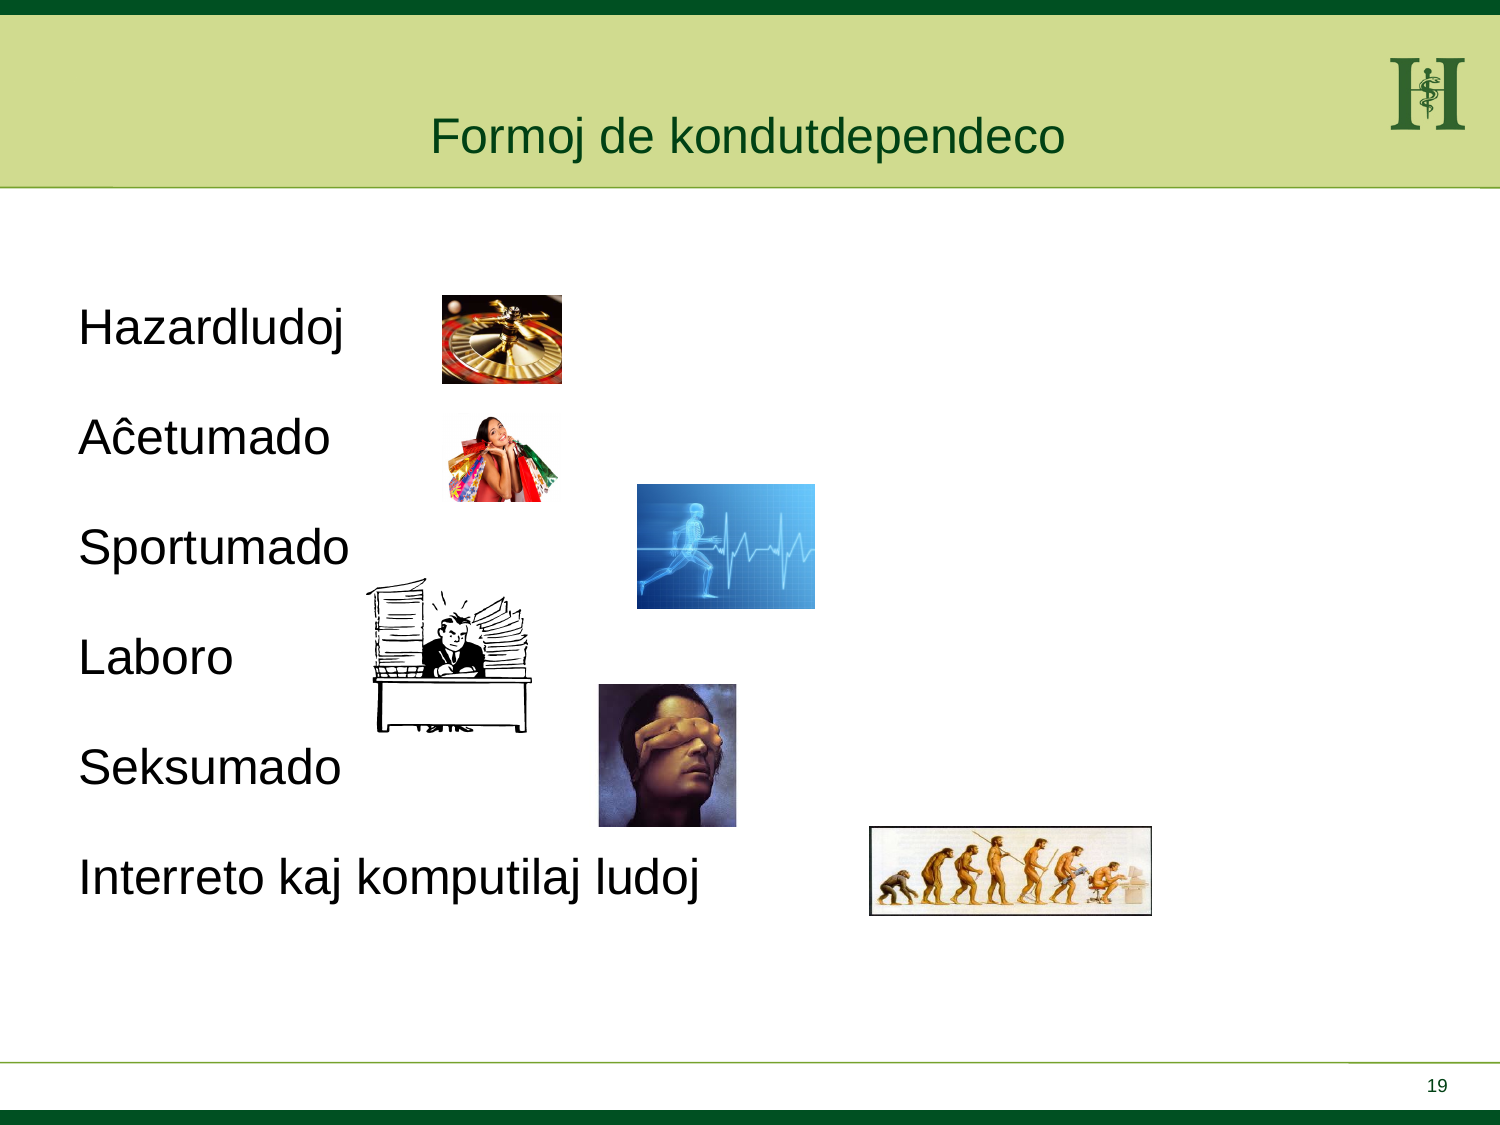

# Formoj de kondutdependeco
Hazardludoj
Aĉetumado
Sportumado
Laboro
Seksumado
Interreto kaj komputilaj ludoj